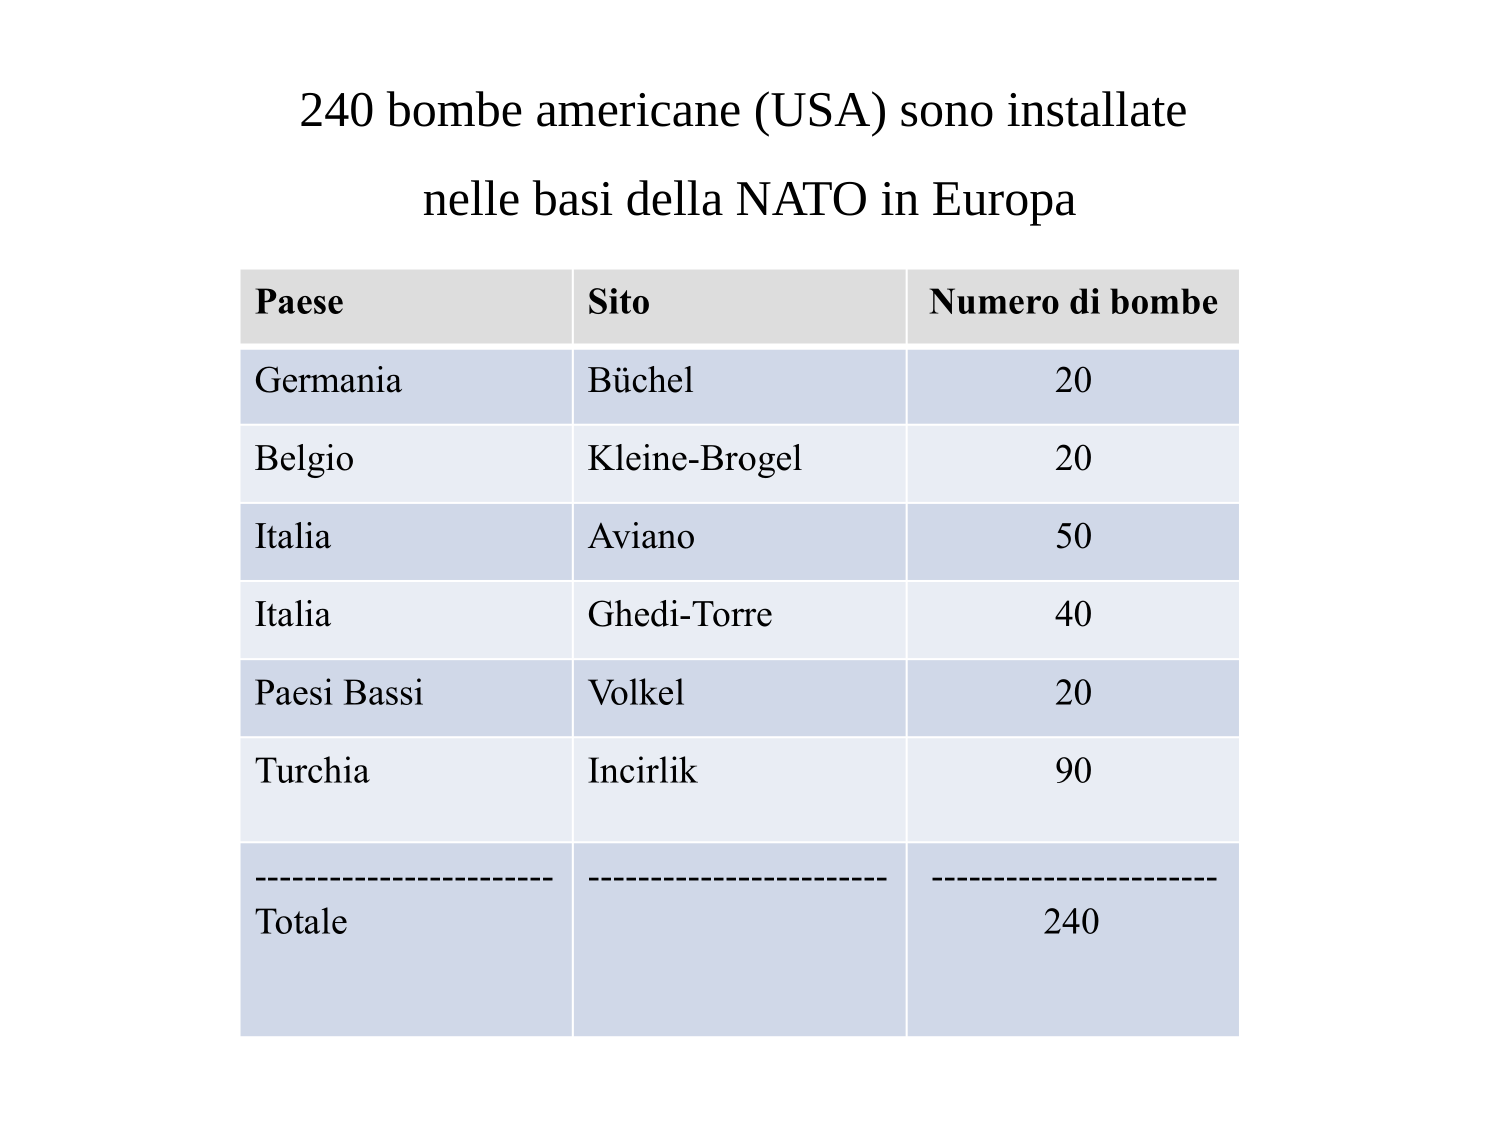

# 240 bombe americane (USA) sono installate
nelle basi della NATO in Europa